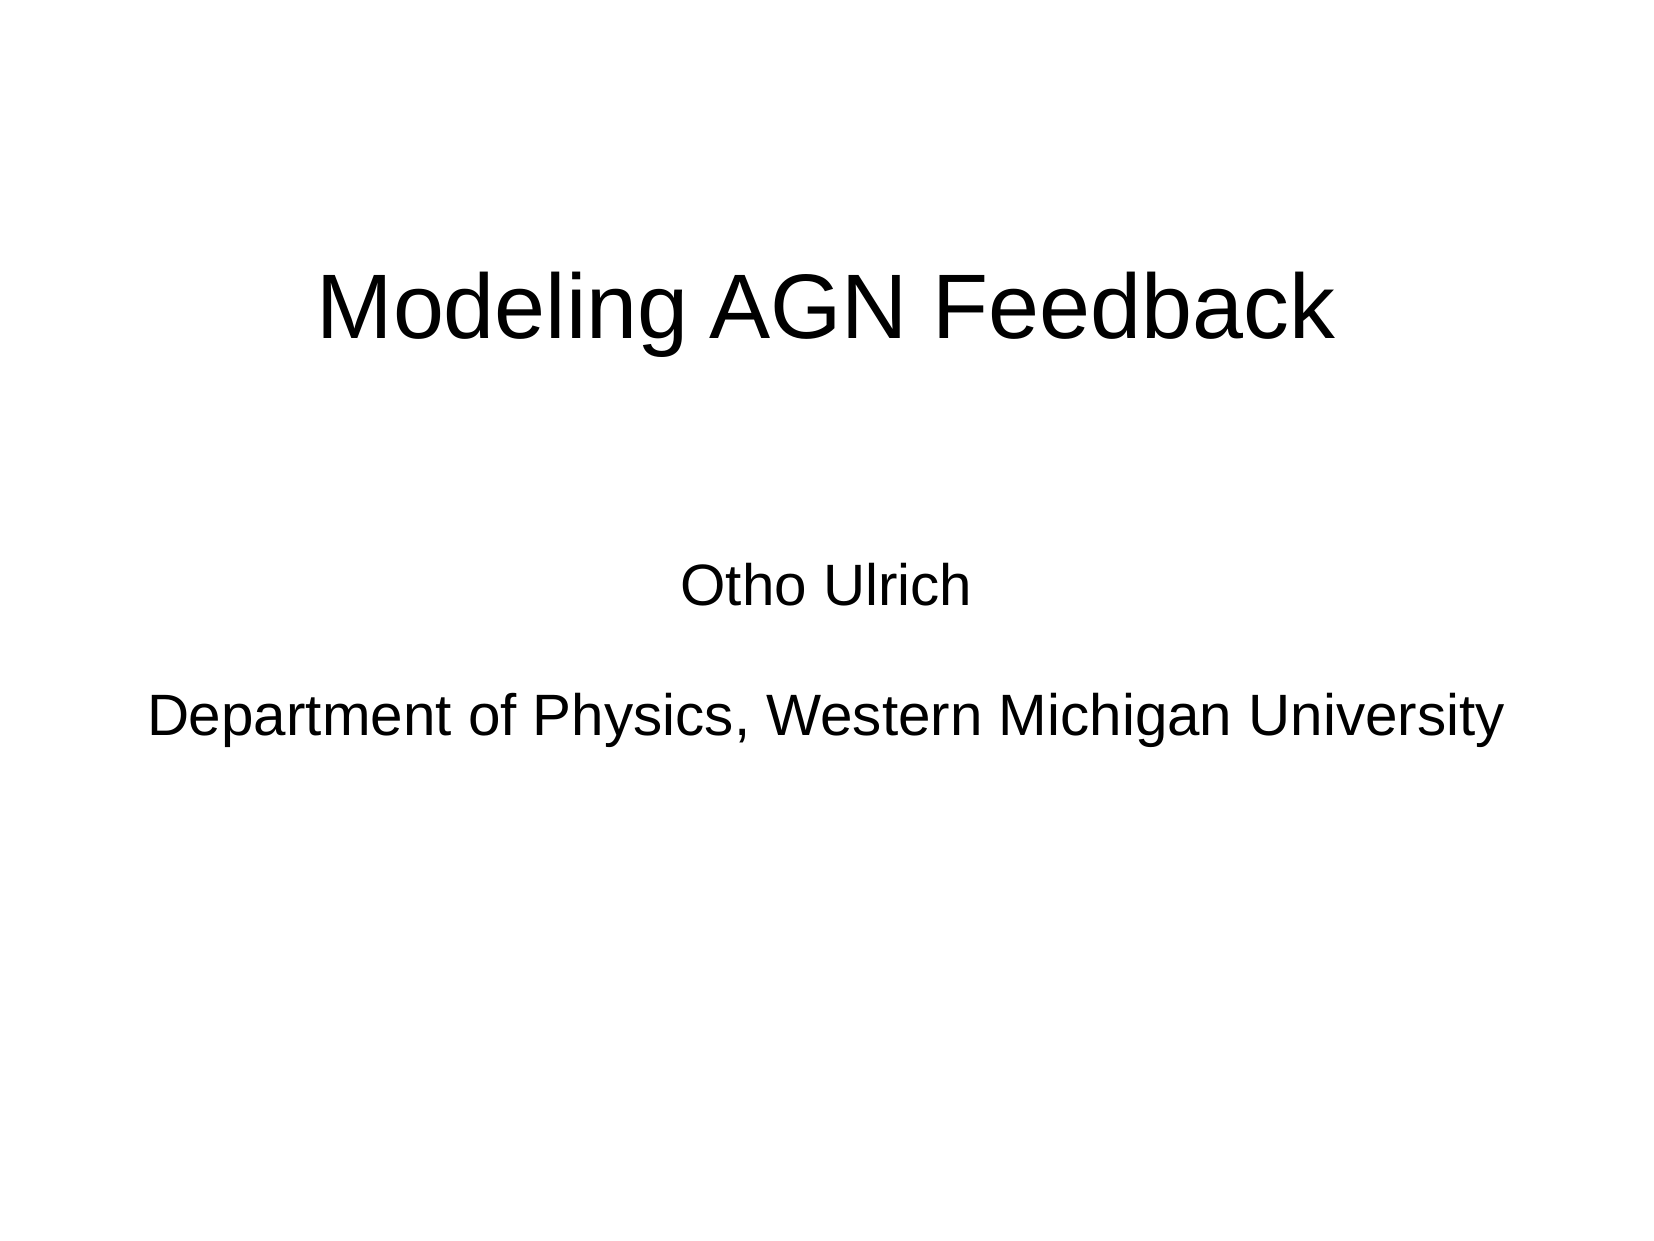

# Modeling AGN Feedback
Otho Ulrich
Department of Physics, Western Michigan University